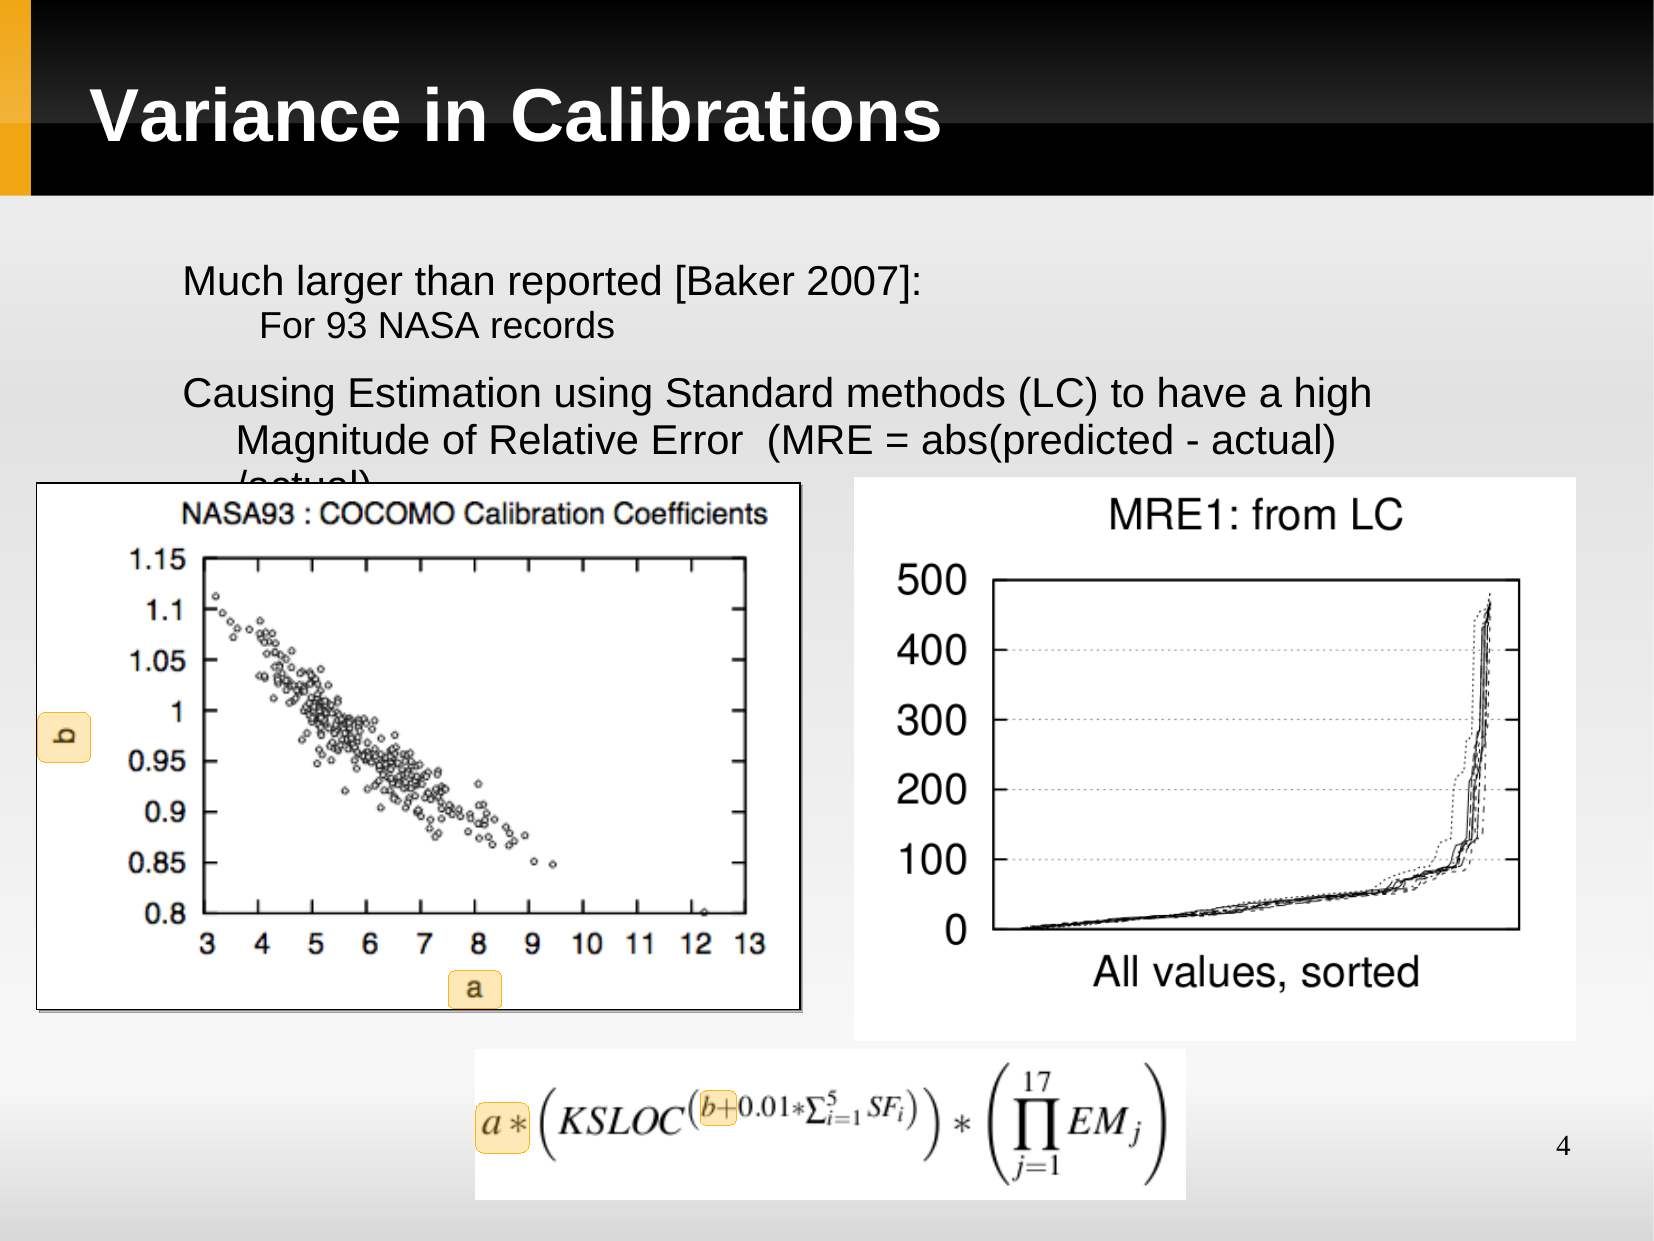

# Variance in Calibrations
Much larger than reported [Baker 2007]:
For 93 NASA records
Causing Estimation using Standard methods (LC) to have a high Magnitude of Relative Error (MRE = abs(predicted - actual) /actual)
4